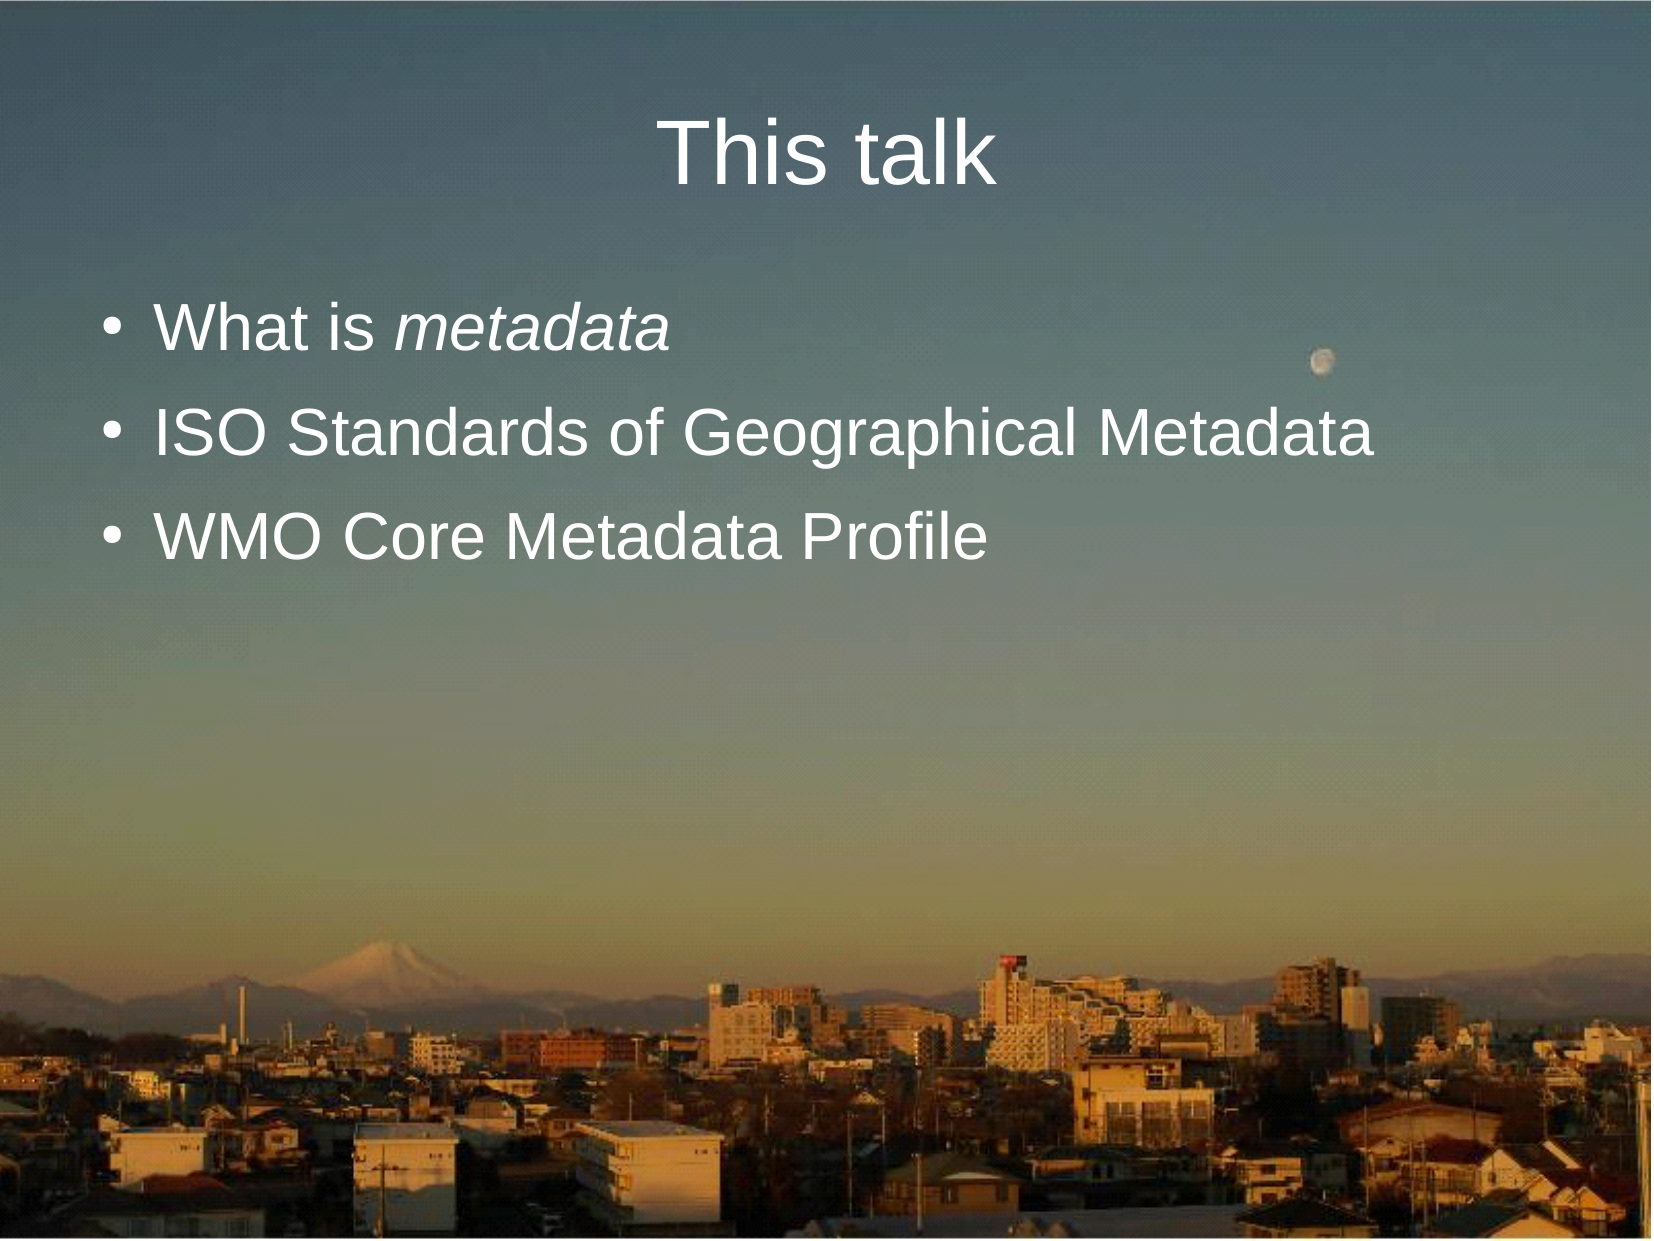

# This talk
What is metadata
ISO Standards of Geographical Metadata
WMO Core Metadata Profile